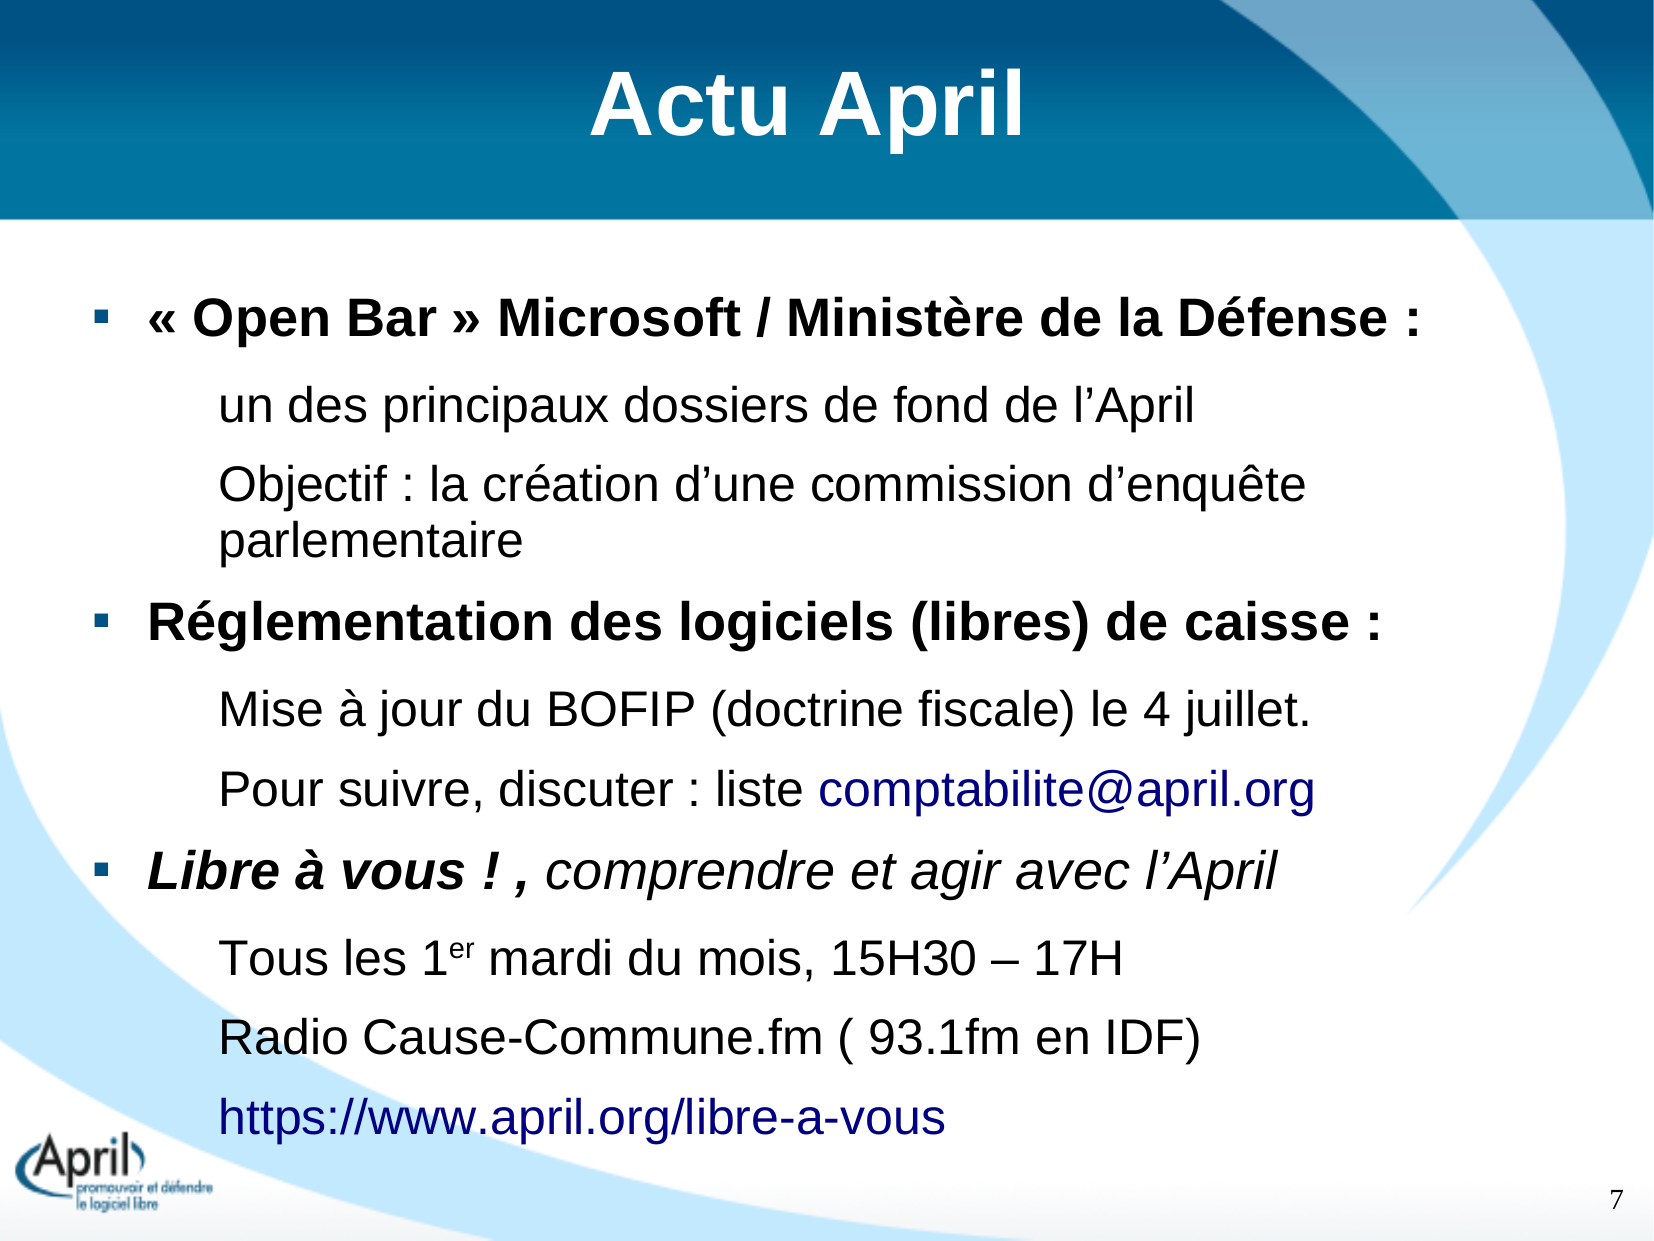

# Actu April
« Open Bar » Microsoft / Ministère de la Défense :
un des principaux dossiers de fond de l’April
Objectif : la création d’une commission d’enquête parlementaire
Réglementation des logiciels (libres) de caisse :
Mise à jour du BOFIP (doctrine fiscale) le 4 juillet.
Pour suivre, discuter : liste comptabilite@april.org
Libre à vous ! , comprendre et agir avec l’April
Tous les 1er mardi du mois, 15H30 – 17H
Radio Cause-Commune.fm ( 93.1fm en IDF)
https://www.april.org/libre-a-vous
7